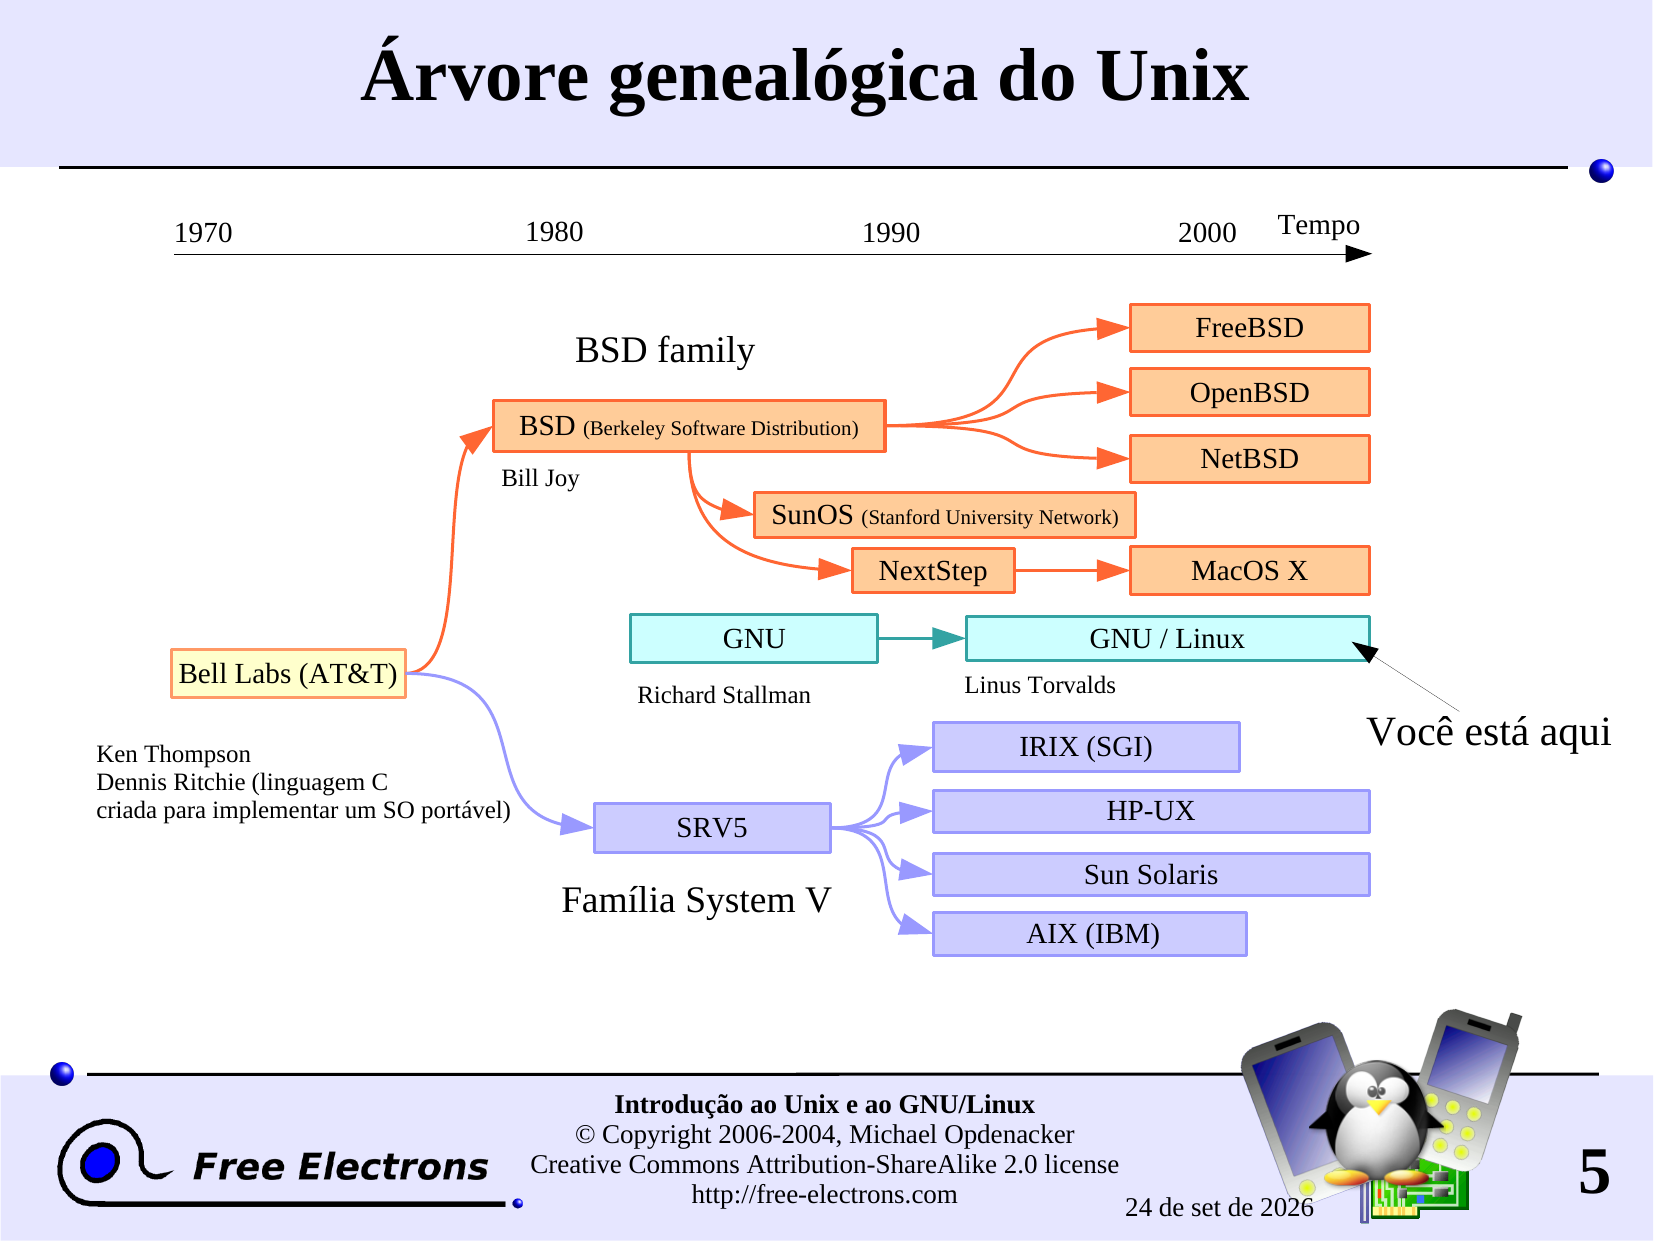

# Árvore genealógica do Unix
Tempo
1980
1970
2000
1990
FreeBSD
BSD family
OpenBSD
BSD (Berkeley Software Distribution)
NetBSD
Bill Joy
SunOS (Stanford University Network)
MacOS X
NextStep
GNU
GNU / Linux
Bell Labs (AT&T)
Linus Torvalds
Richard Stallman
Você está aqui
IRIX (SGI)
Ken Thompson
Dennis Ritchie (linguagem C
criada para implementar um SO portável)
HP-UX
SRV5
Sun Solaris
Família System V
 AIX (IBM)